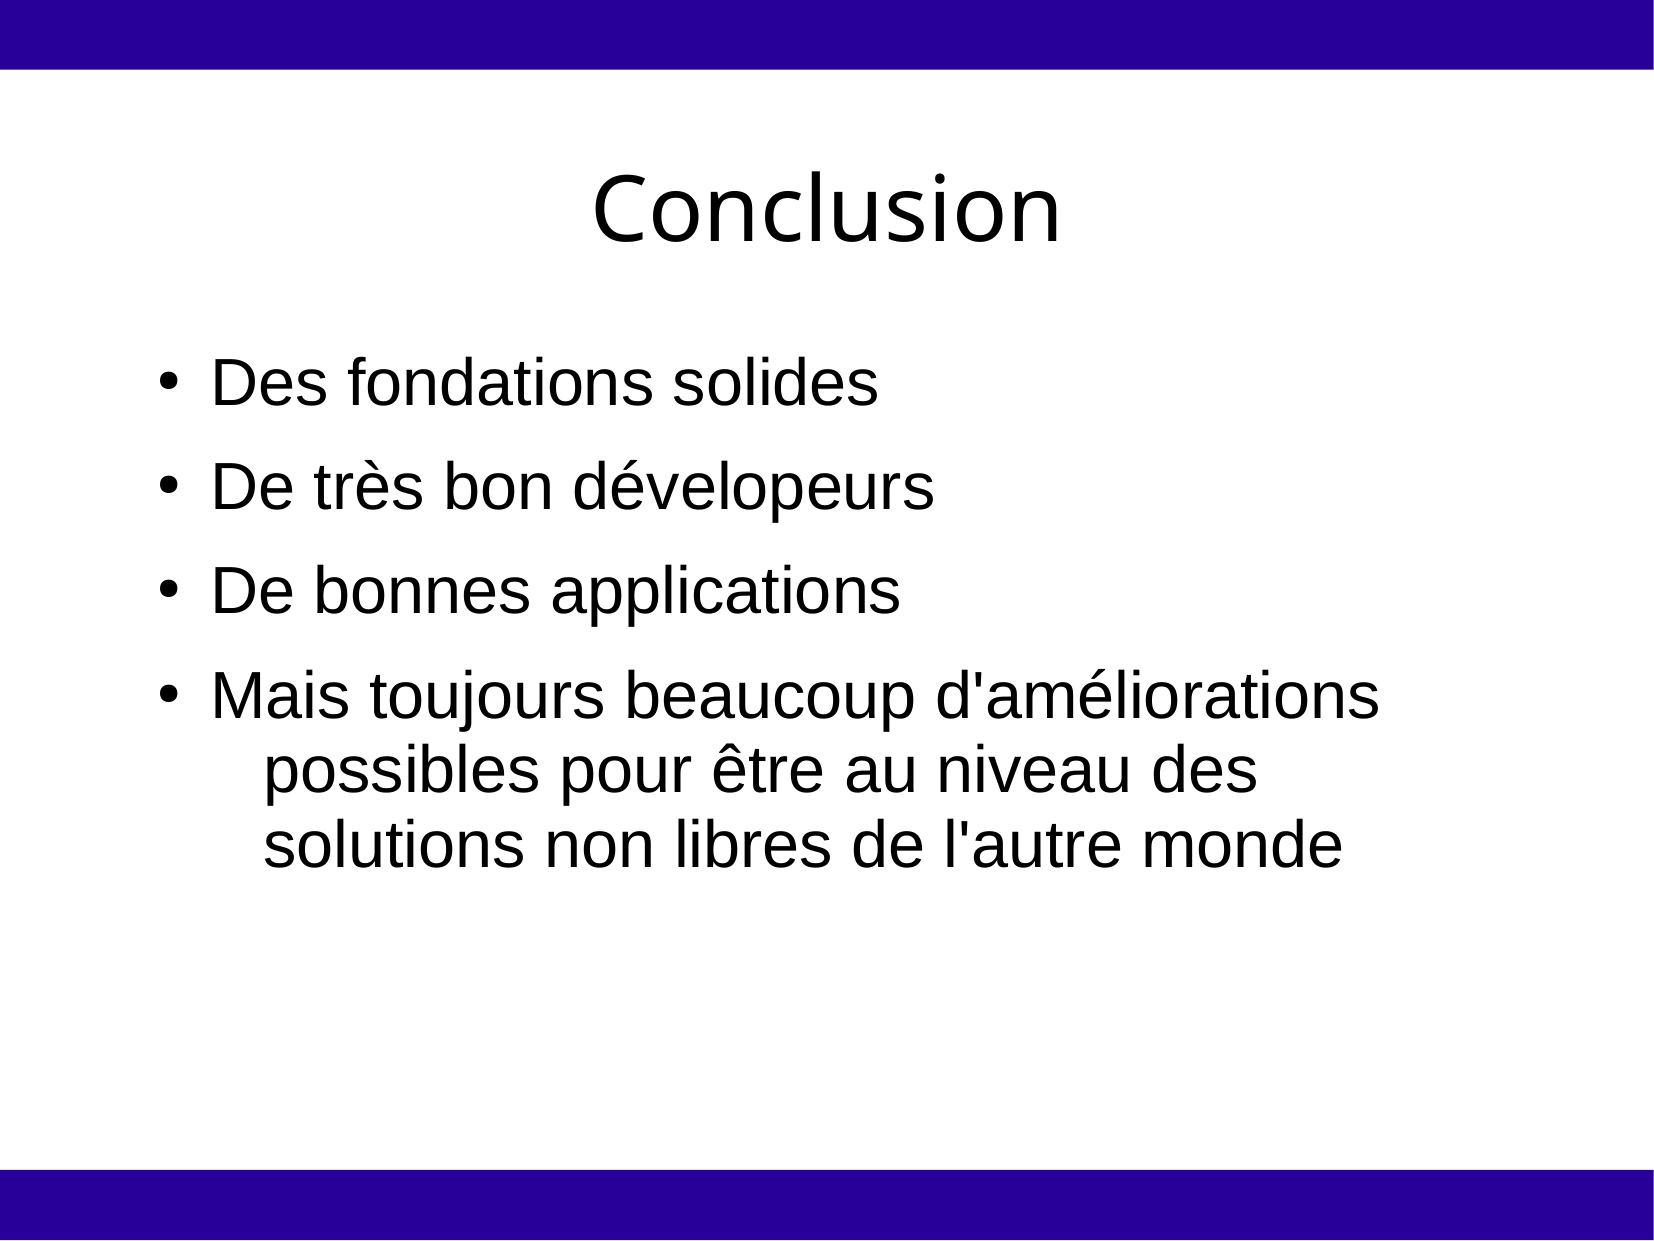

# Conclusion
Des fondations solides
De très bon dévelopeurs
De bonnes applications
Mais toujours beaucoup d'améliorations possibles pour être au niveau des solutions non libres de l'autre monde